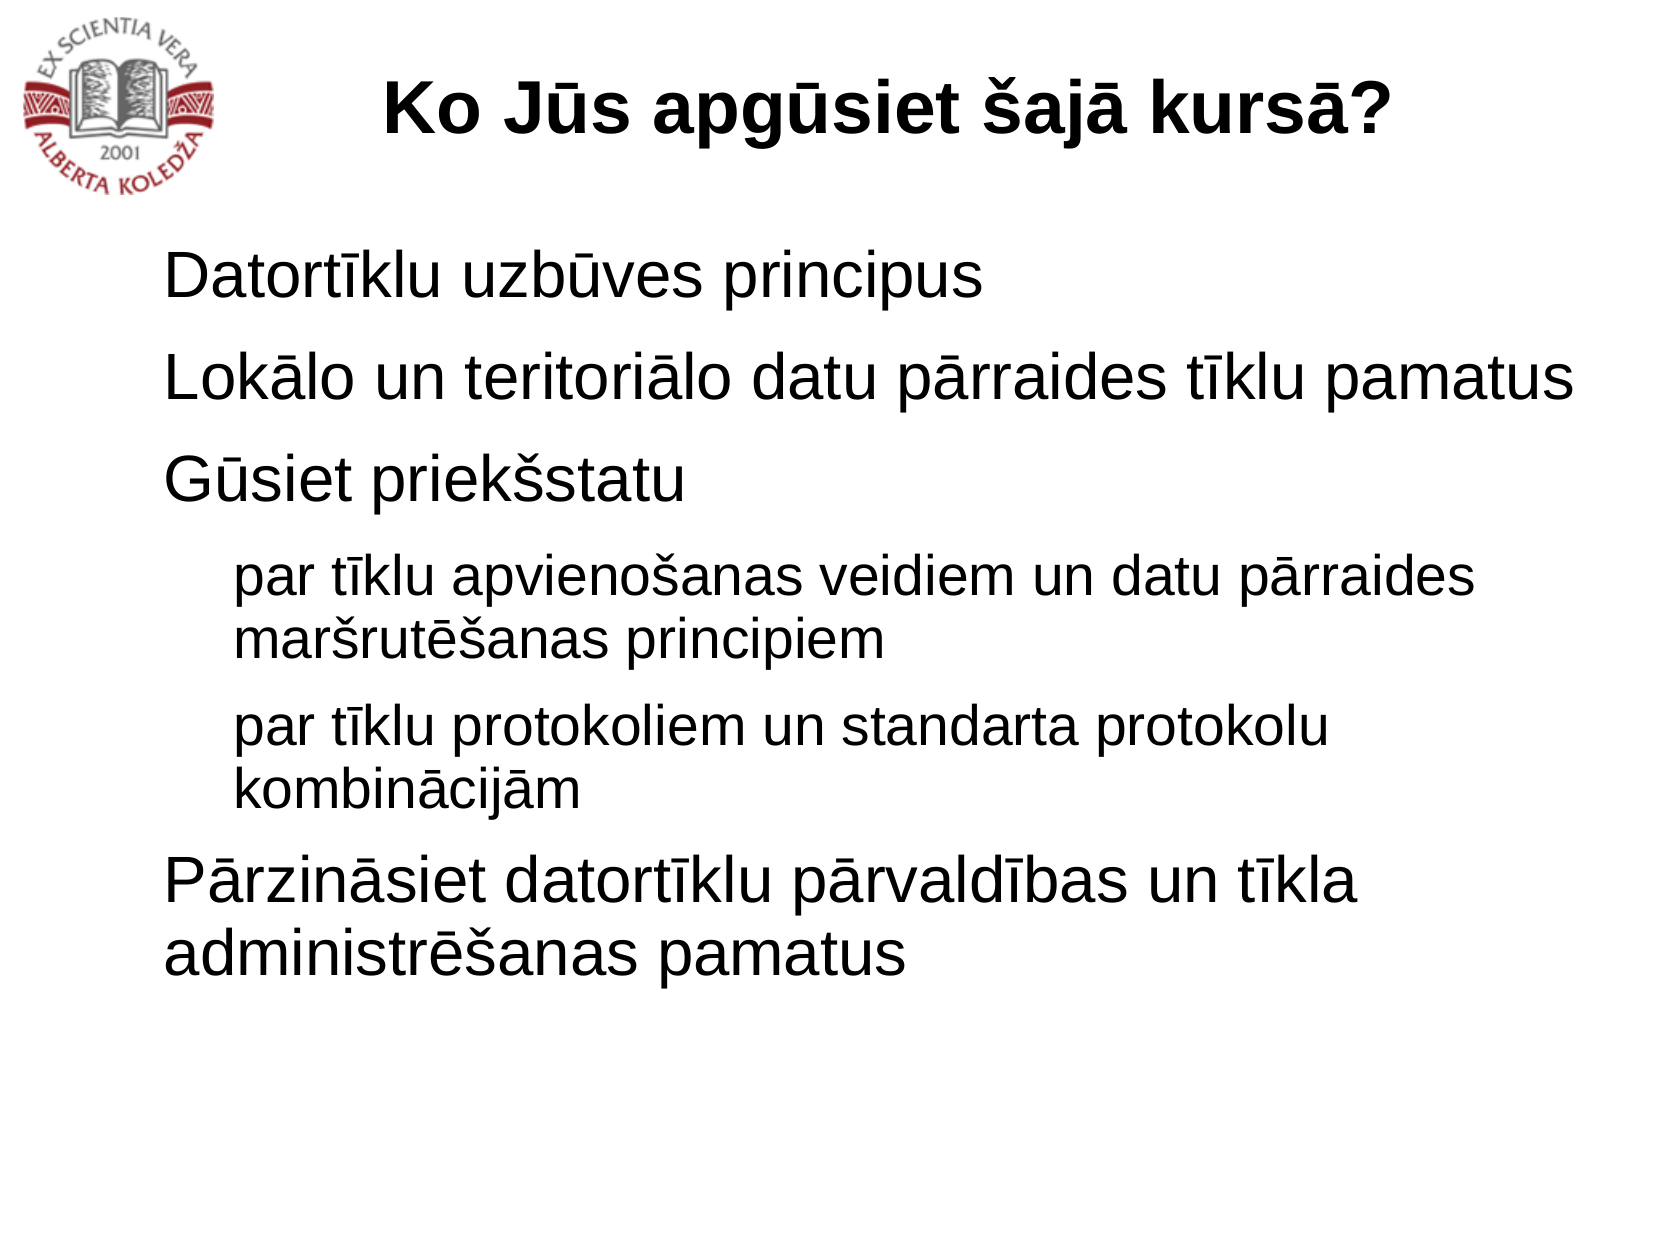

# Ko Jūs apgūsiet šajā kursā?
Datortīklu uzbūves principus
Lokālo un teritoriālo datu pārraides tīklu pamatus
Gūsiet priekšstatu
par tīklu apvienošanas veidiem un datu pārraides maršrutēšanas principiem
par tīklu protokoliem un standarta protokolu kombinācijām
Pārzināsiet datortīklu pārvaldības un tīkla administrēšanas pamatus